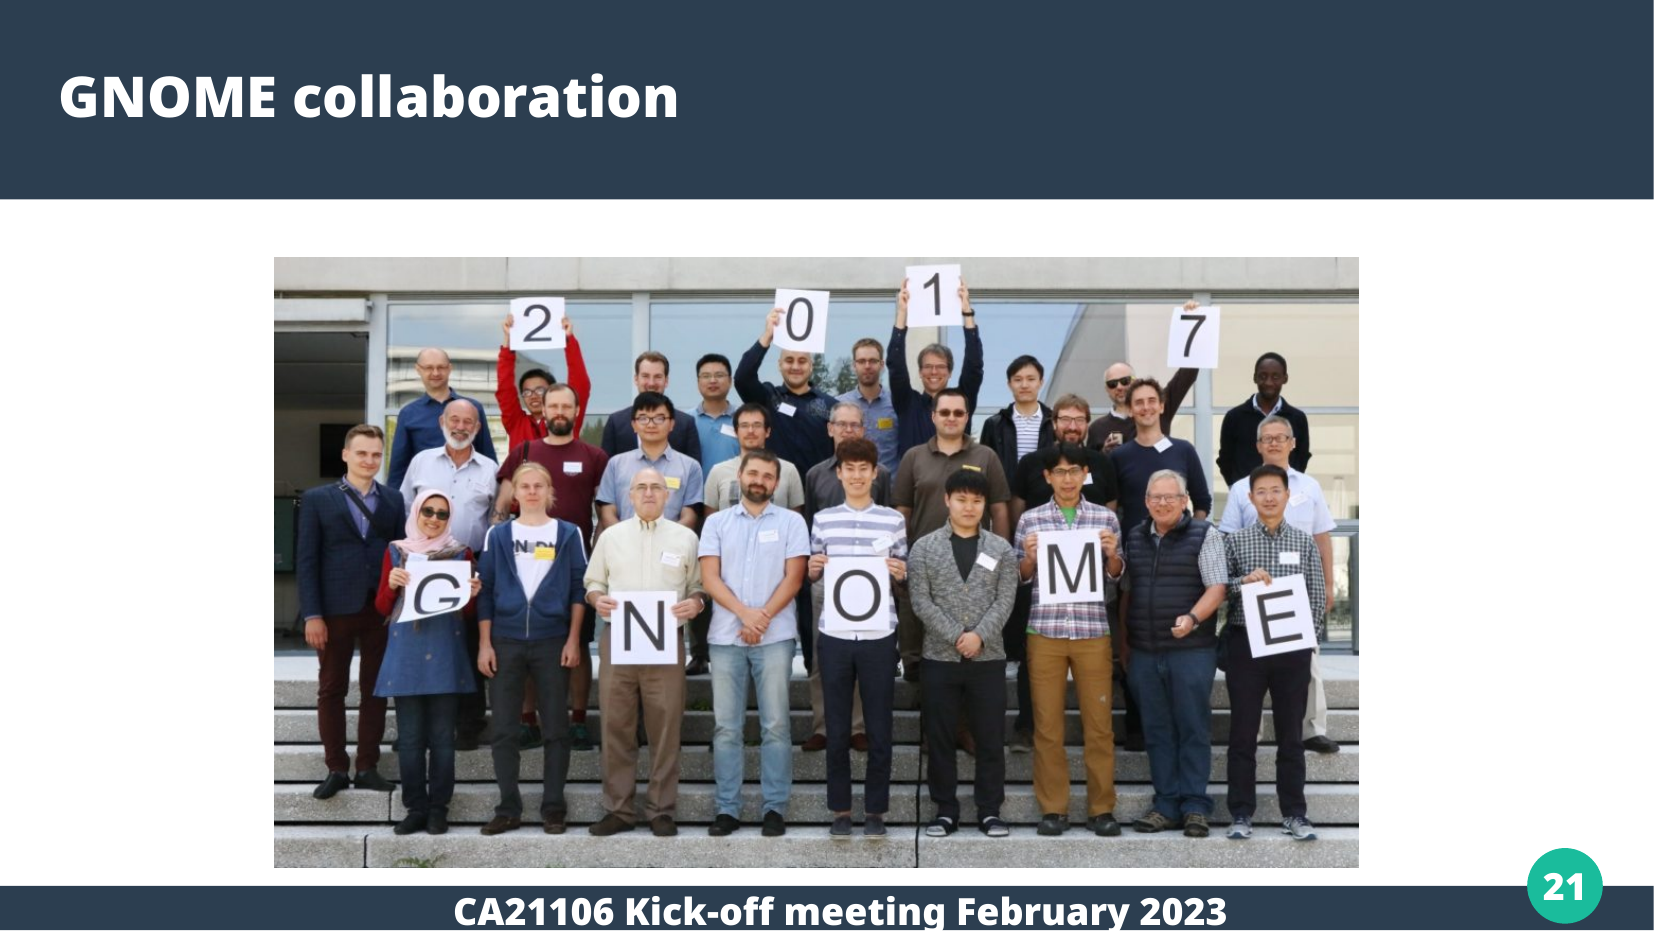

# GNOME collaboration
CA21106 Kick-off meeting February 2023